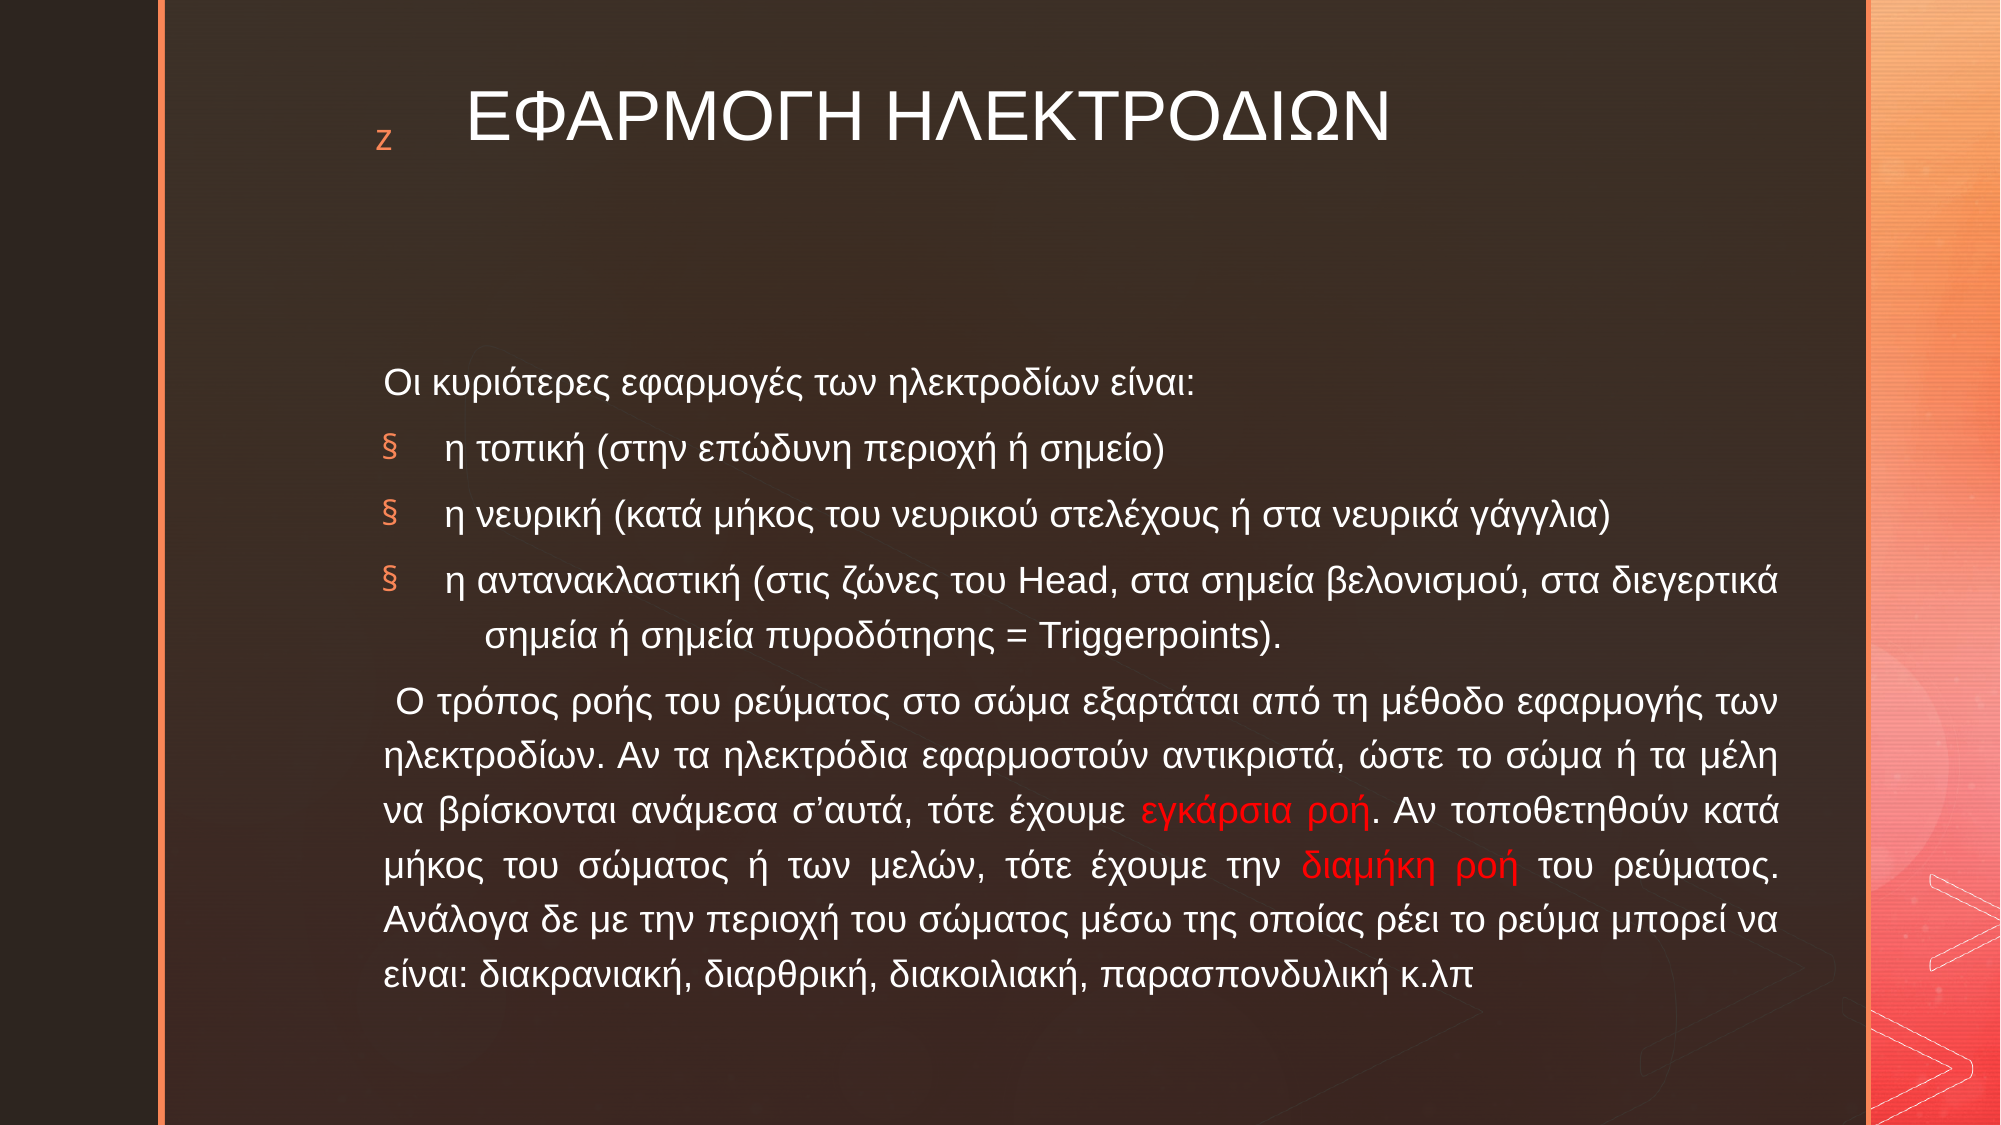

# ΕΦΑΡΜΟΓΗ ΗΛΕΚΤΡΟΔΙΩΝ
Οι κυριότερες εφαρμογές των ηλεκτροδίων είναι:
 η τοπική (στην επώδυνη περιοχή ή σημείο)
 η νευρική (κατά μήκος του νευρικού στελέχους ή στα νευρικά γάγγλια)
 η αντανακλαστική (στις ζώνες του Head, στα σημεία βελονισμού, στα διεγερτικά σημεία ή σημεία πυροδότησης = Triggerpoints).
 Ο τρόπος ροής του ρεύματος στο σώμα εξαρτάται από τη μέθοδο εφαρμογής των ηλεκτροδίων. Αν τα ηλεκτρόδια εφαρμοστούν αντικριστά, ώστε το σώμα ή τα μέλη να βρίσκονται ανάμεσα σ’αυτά, τότε έχουμε εγκάρσια ροή. Αν τοποθετηθούν κατά μήκος του σώματος ή των μελών, τότε έχουμε την διαμήκη ροή του ρεύματος. Ανάλογα δε με την περιοχή του σώματος μέσω της οποίας ρέει το ρεύμα μπορεί να είναι: διακρανιακή, διαρθρική, διακοιλιακή, παρασπονδυλική κ.λπ